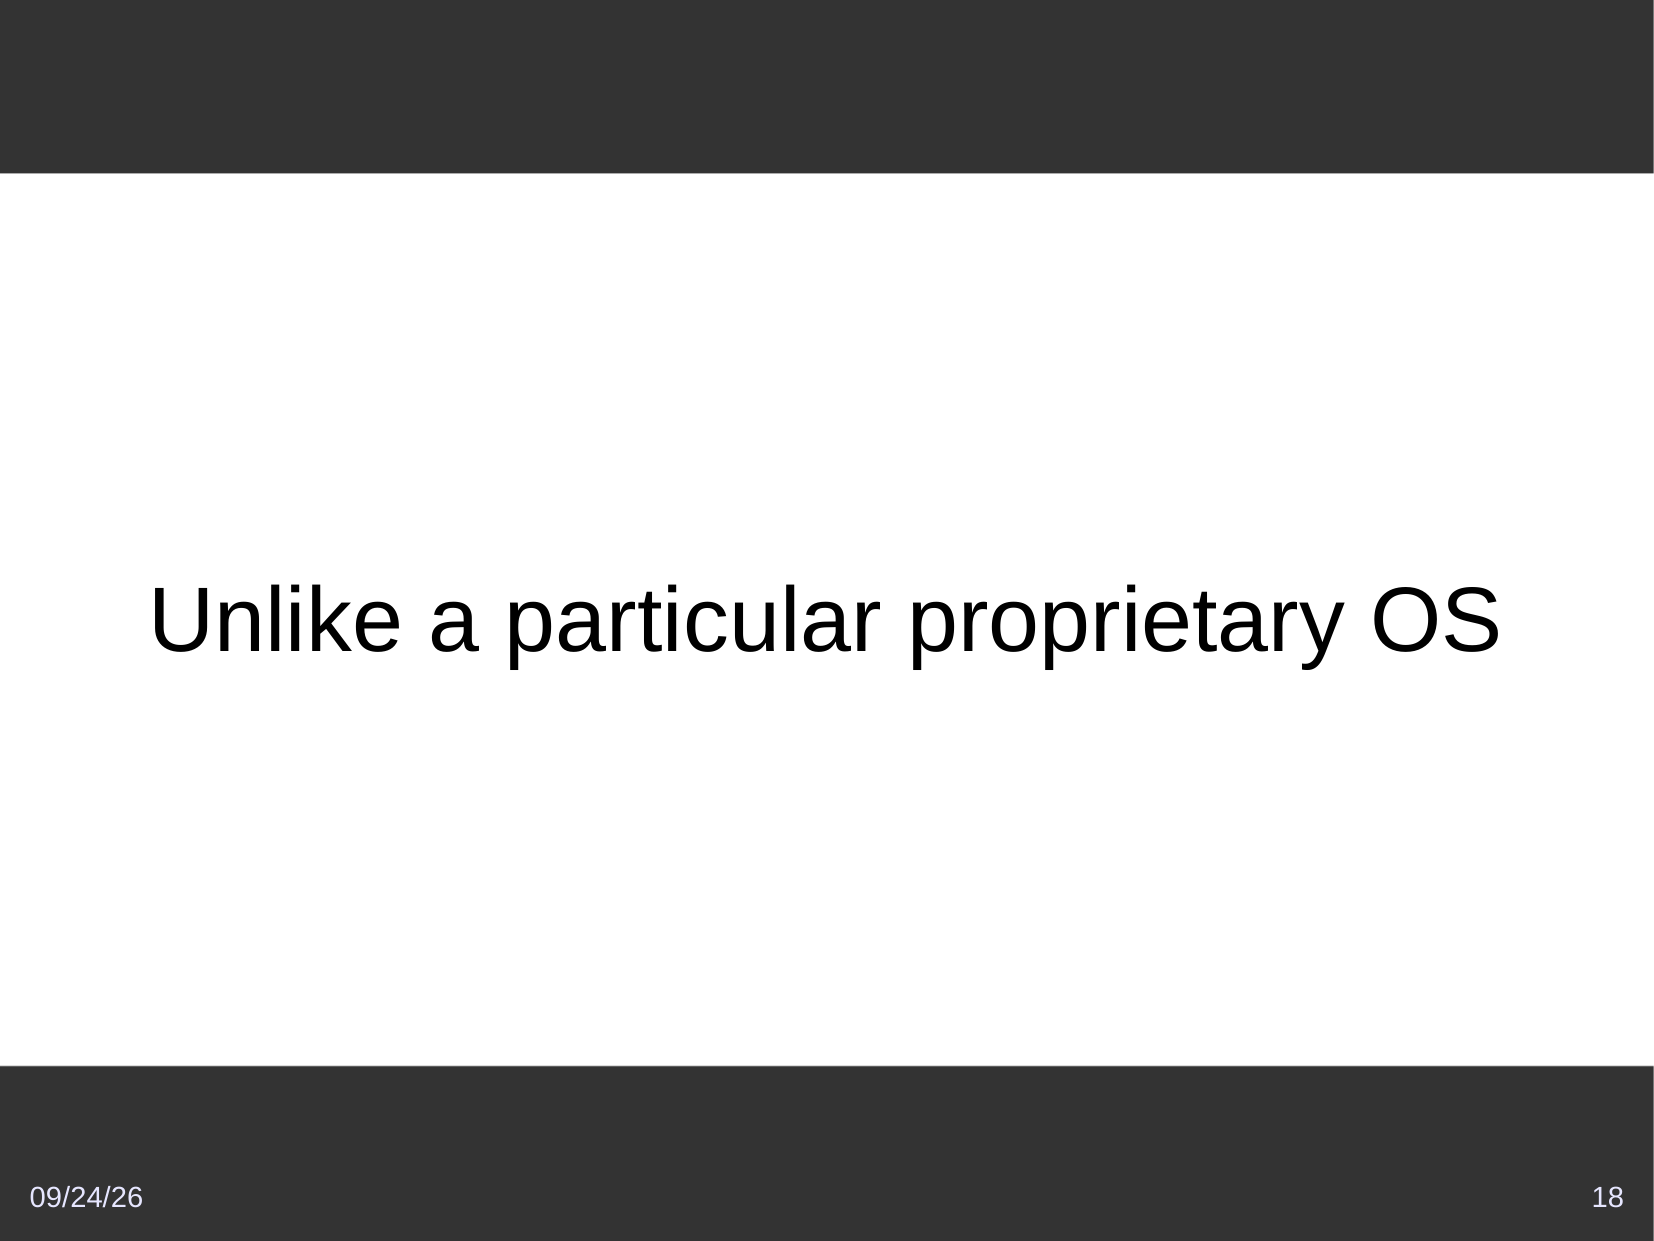

#
Unlike a particular proprietary OS
18